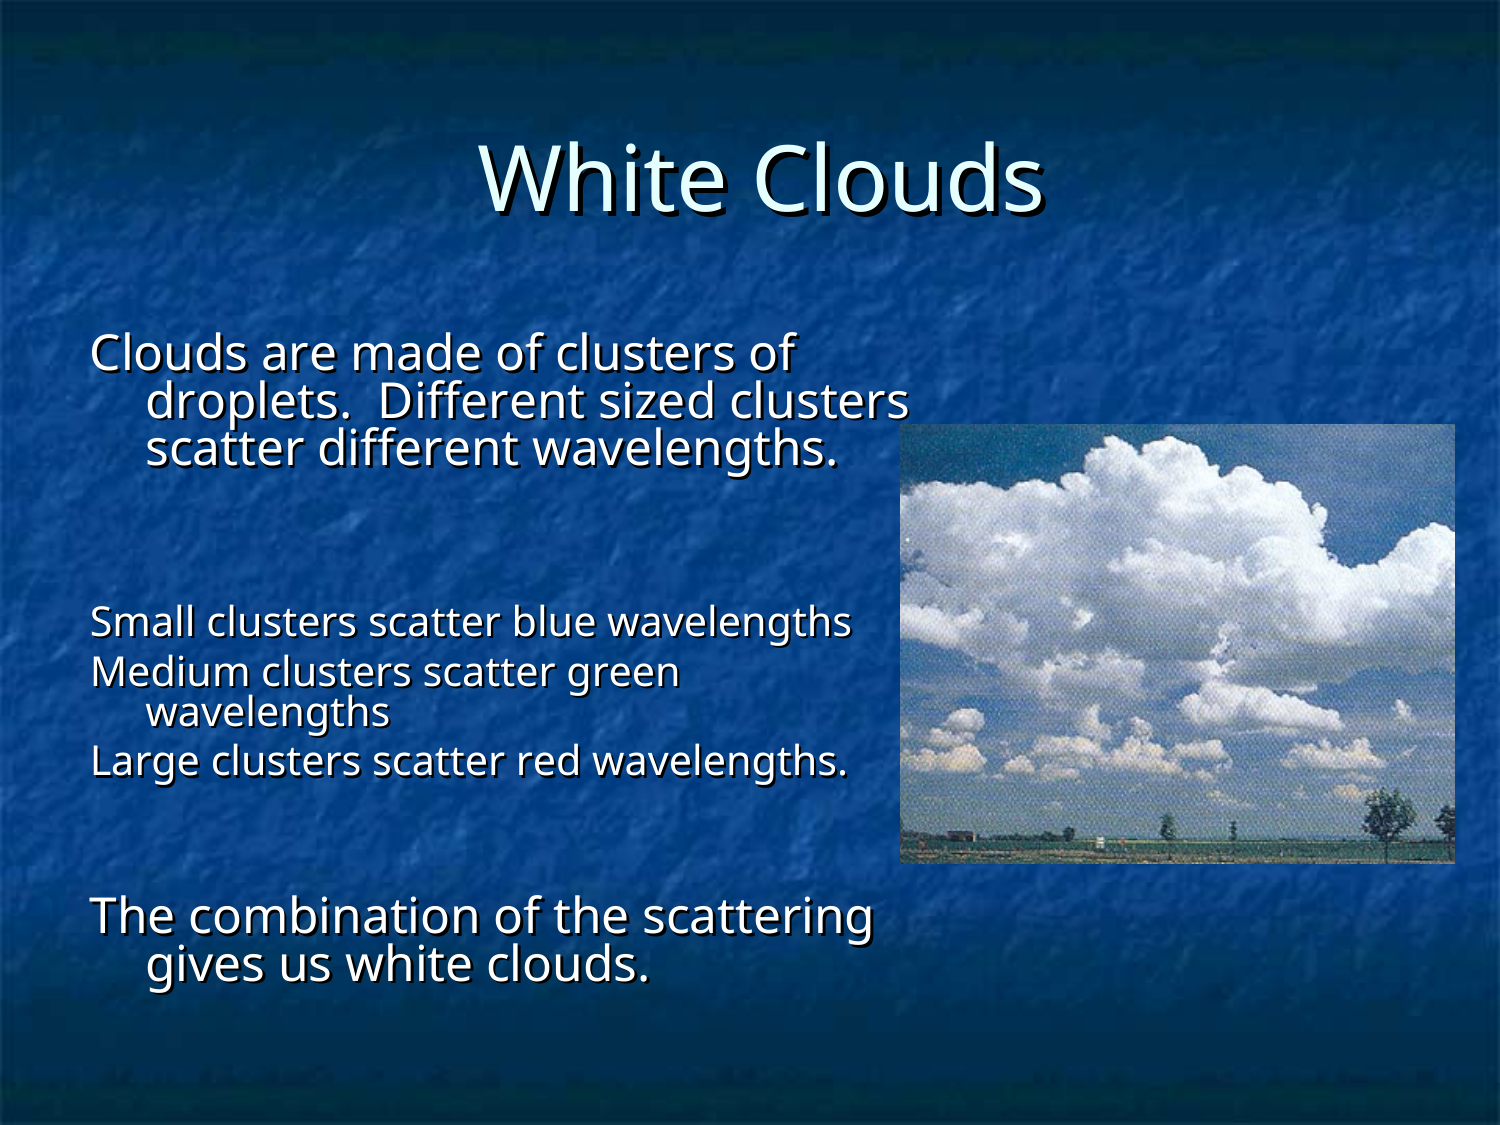

# White Clouds
Clouds are made of clusters of droplets. Different sized clusters scatter different wavelengths.
Small clusters scatter blue wavelengths
Medium clusters scatter green wavelengths
Large clusters scatter red wavelengths.
The combination of the scattering gives us white clouds.